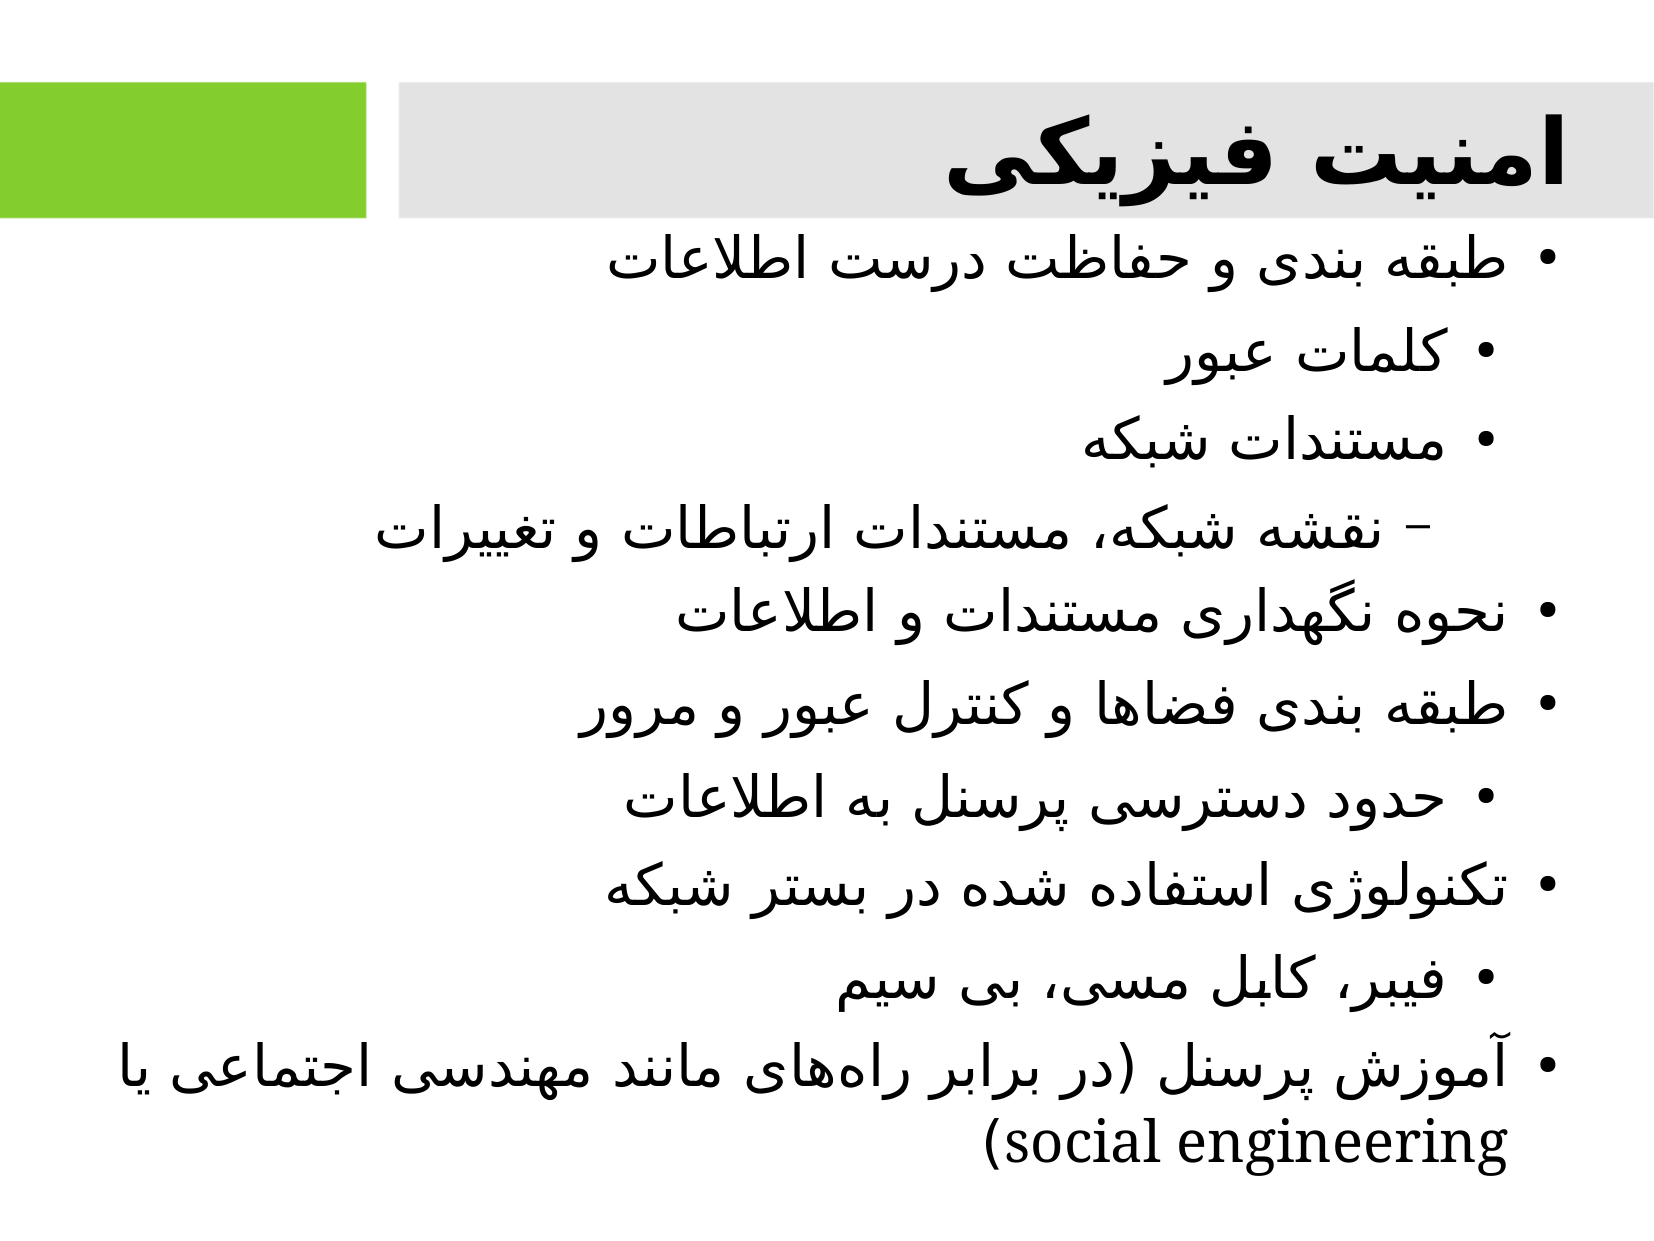

# امنیت فیزیکی
طبقه بندی و حفاظت درست اطلاعات
کلمات عبور
مستندات شبکه
نقشه شبکه، مستندات ارتباطات و تغییرات
نحوه نگهداری مستندات و اطلاعات
طبقه بندی فضاها و کنترل عبور و مرور
حدود دسترسی پرسنل به اطلاعات
تکنولوژی استفاده شده در بستر شبکه
فیبر، کابل مسی، بی سیم
آموزش پرسنل (در برابر راه‌های مانند مهندسی اجتماعی یا social engineering)